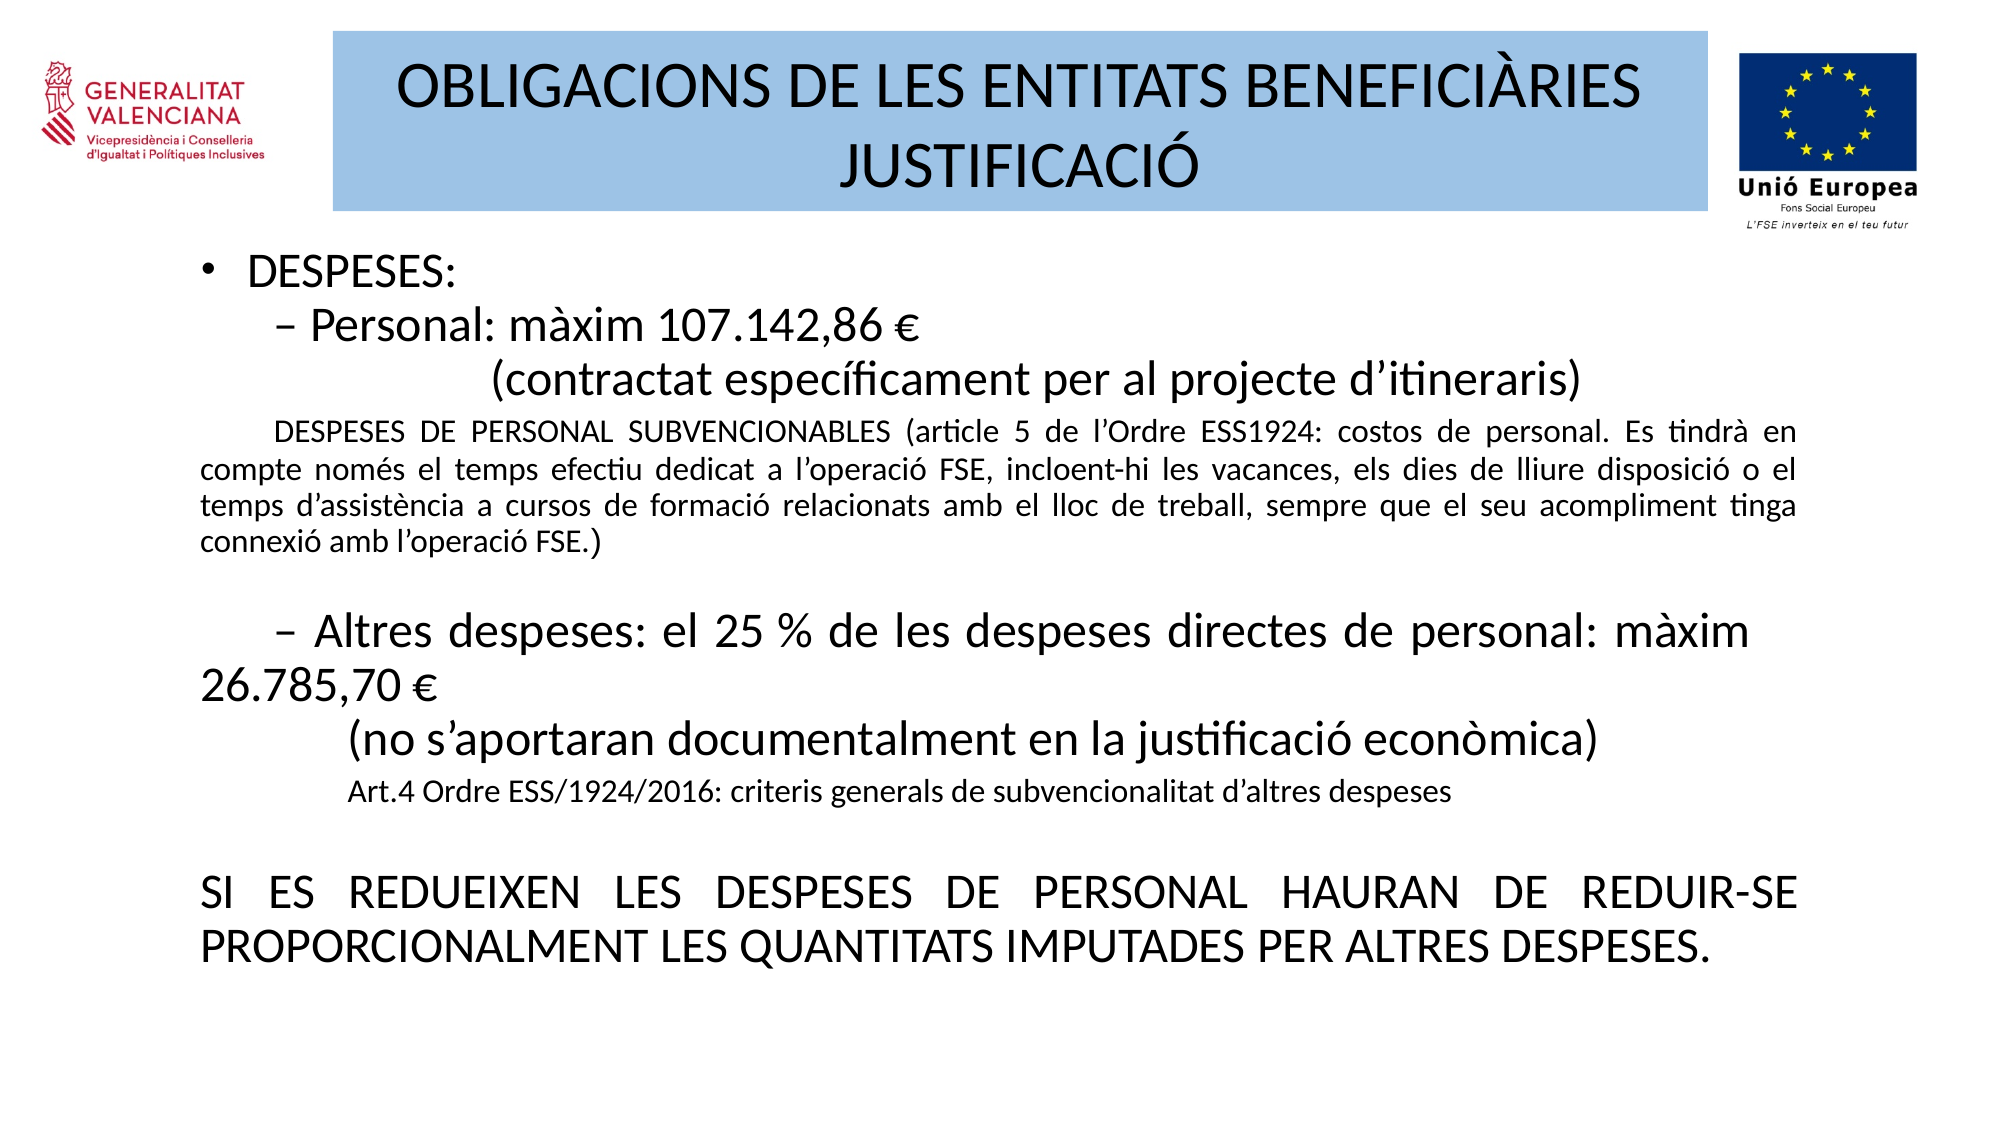

OBLIGACIONS DE LES ENTITATS BENEFICIÀRIES
JUSTIFICACIÓ
 DESPESES:
	– Personal: màxim 107.142,86 €
	(contractat específicament per al projecte d’itineraris)
	DESPESES DE PERSONAL SUBVENCIONABLES (article 5 de l’Ordre ESS1924: costos de personal. Es tindrà en compte només el temps efectiu dedicat a l’operació FSE, incloent-hi les vacances, els dies de lliure disposició o el temps d’assistència a cursos de formació relacionats amb el lloc de treball, sempre que el seu acompliment tinga connexió amb l’operació FSE.)
	– Altres despeses: el 25 % de les despeses directes de personal: màxim 	26.785,70 €
		(no s’aportaran documentalment en la justificació econòmica)
		Art.4 Ordre ESS/1924/2016: criteris generals de subvencionalitat d’altres despeses
SI ES REDUEIXEN LES DESPESES DE PERSONAL HAURAN DE REDUIR-SE PROPORCIONALMENT LES QUANTITATS IMPUTADES PER ALTRES DESPESES.